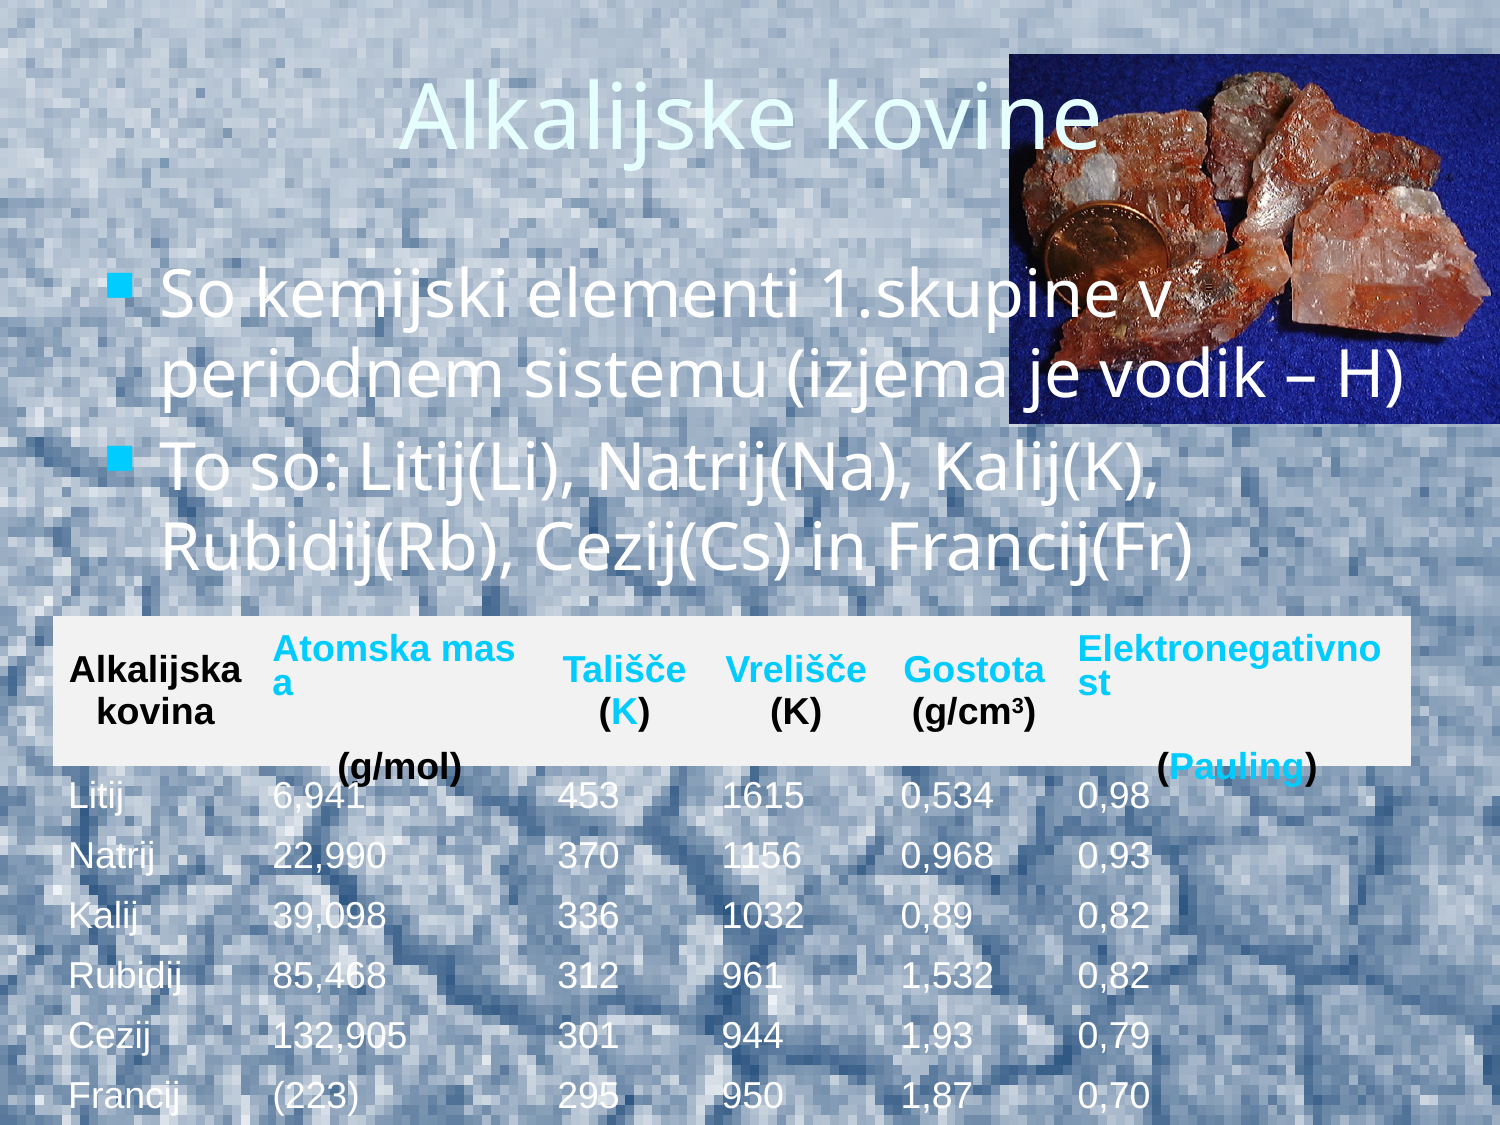

# Alkalijske kovine
So kemijski elementi 1.skupine v periodnem sistemu (izjema je vodik – H)
To so: Litij(Li), Natrij(Na), Kalij(K), Rubidij(Rb), Cezij(Cs) in Francij(Fr)
| Alkalijska kovina | Atomska masa (g/mol) | Tališče (K) | Vrelišče (K) | Gostota (g/cm3) | Elektronegativnost (Pauling) |
| --- | --- | --- | --- | --- | --- |
| Litij | 6,941 | 453 | 1615 | 0,534 | 0,98 |
| Natrij | 22,990 | 370 | 1156 | 0,968 | 0,93 |
| Kalij | 39,098 | 336 | 1032 | 0,89 | 0,82 |
| Rubidij | 85,468 | 312 | 961 | 1,532 | 0,82 |
| Cezij | 132,905 | 301 | 944 | 1,93 | 0,79 |
| Francij | (223) | 295 | 950 | 1,87 | 0,70 |